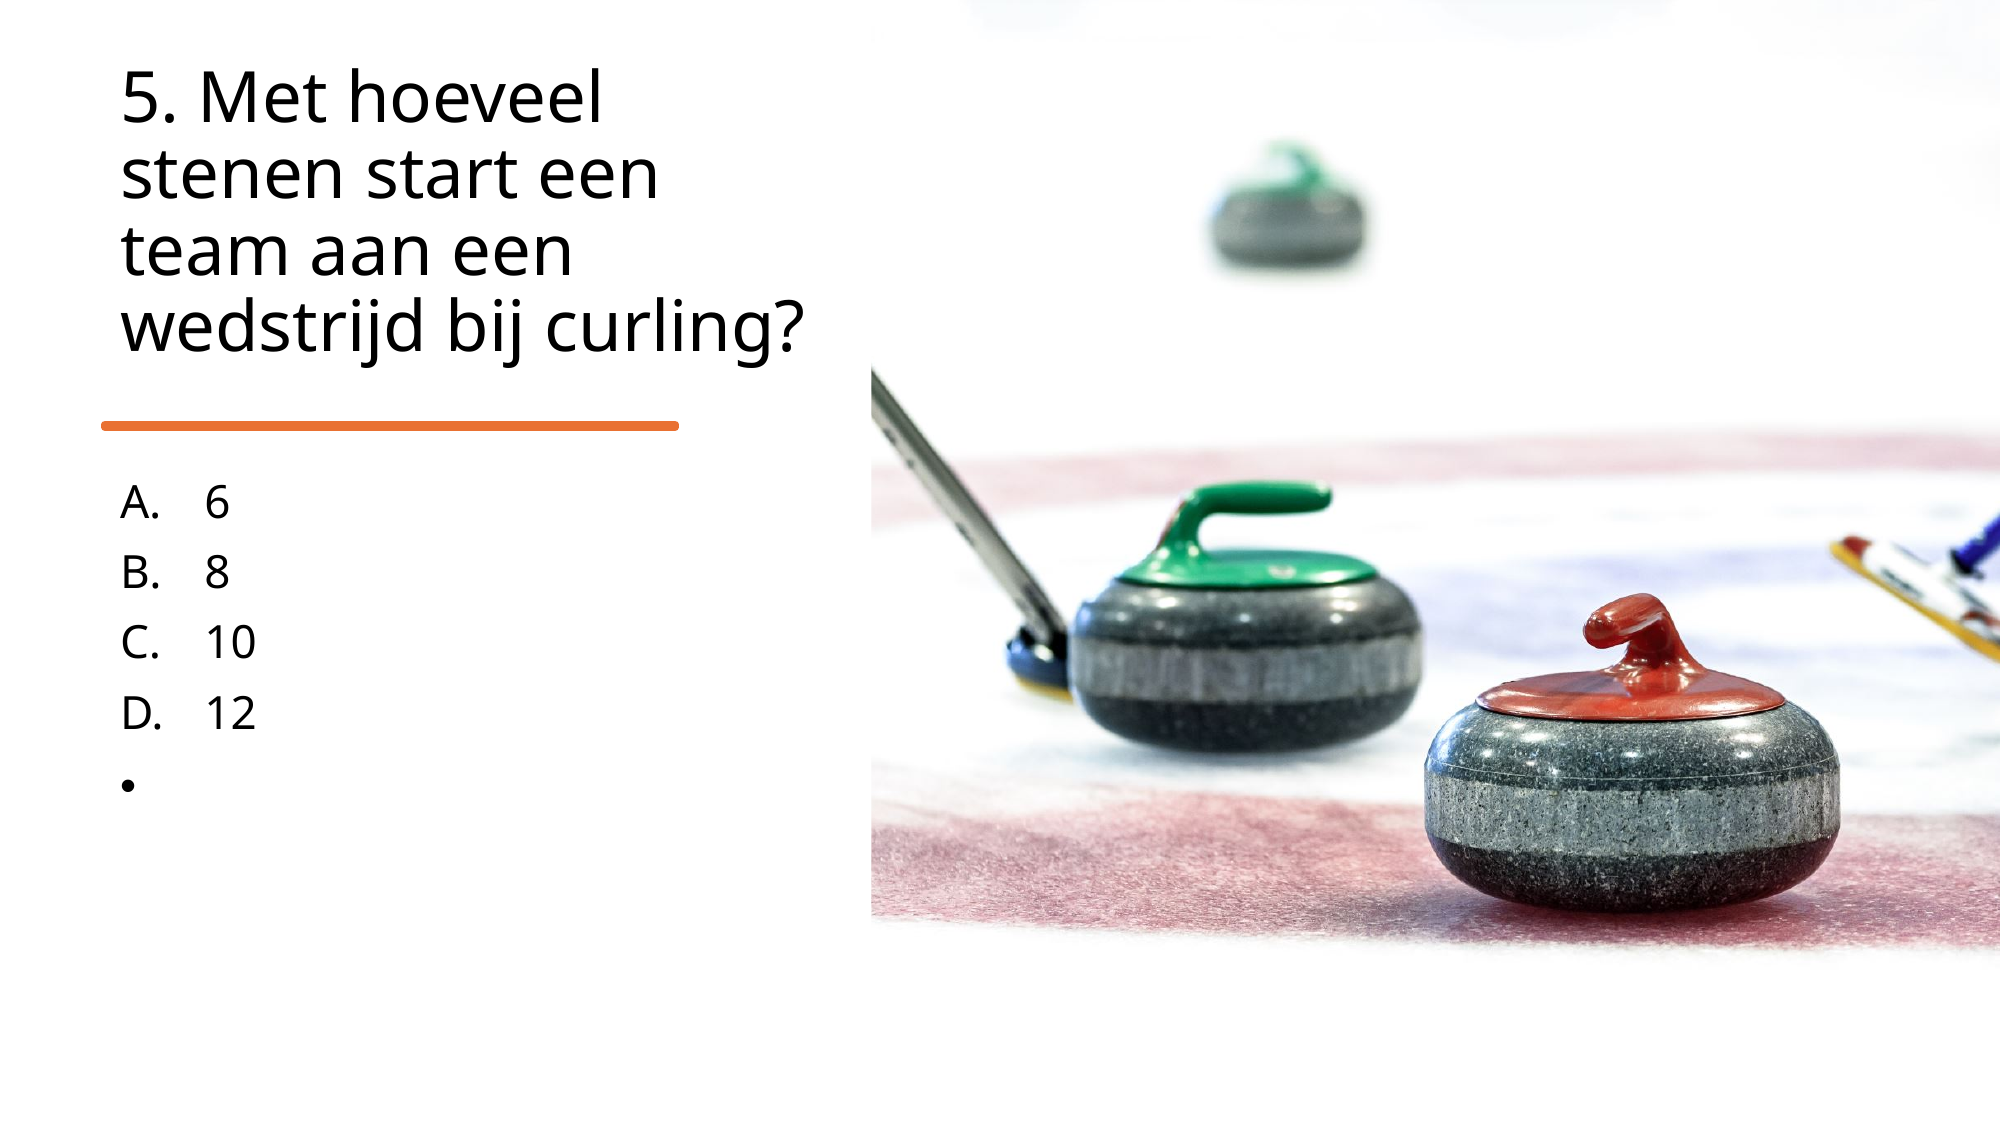

# 5. Met hoeveel stenen start een team aan een wedstrijd bij curling?
6
8
10
12